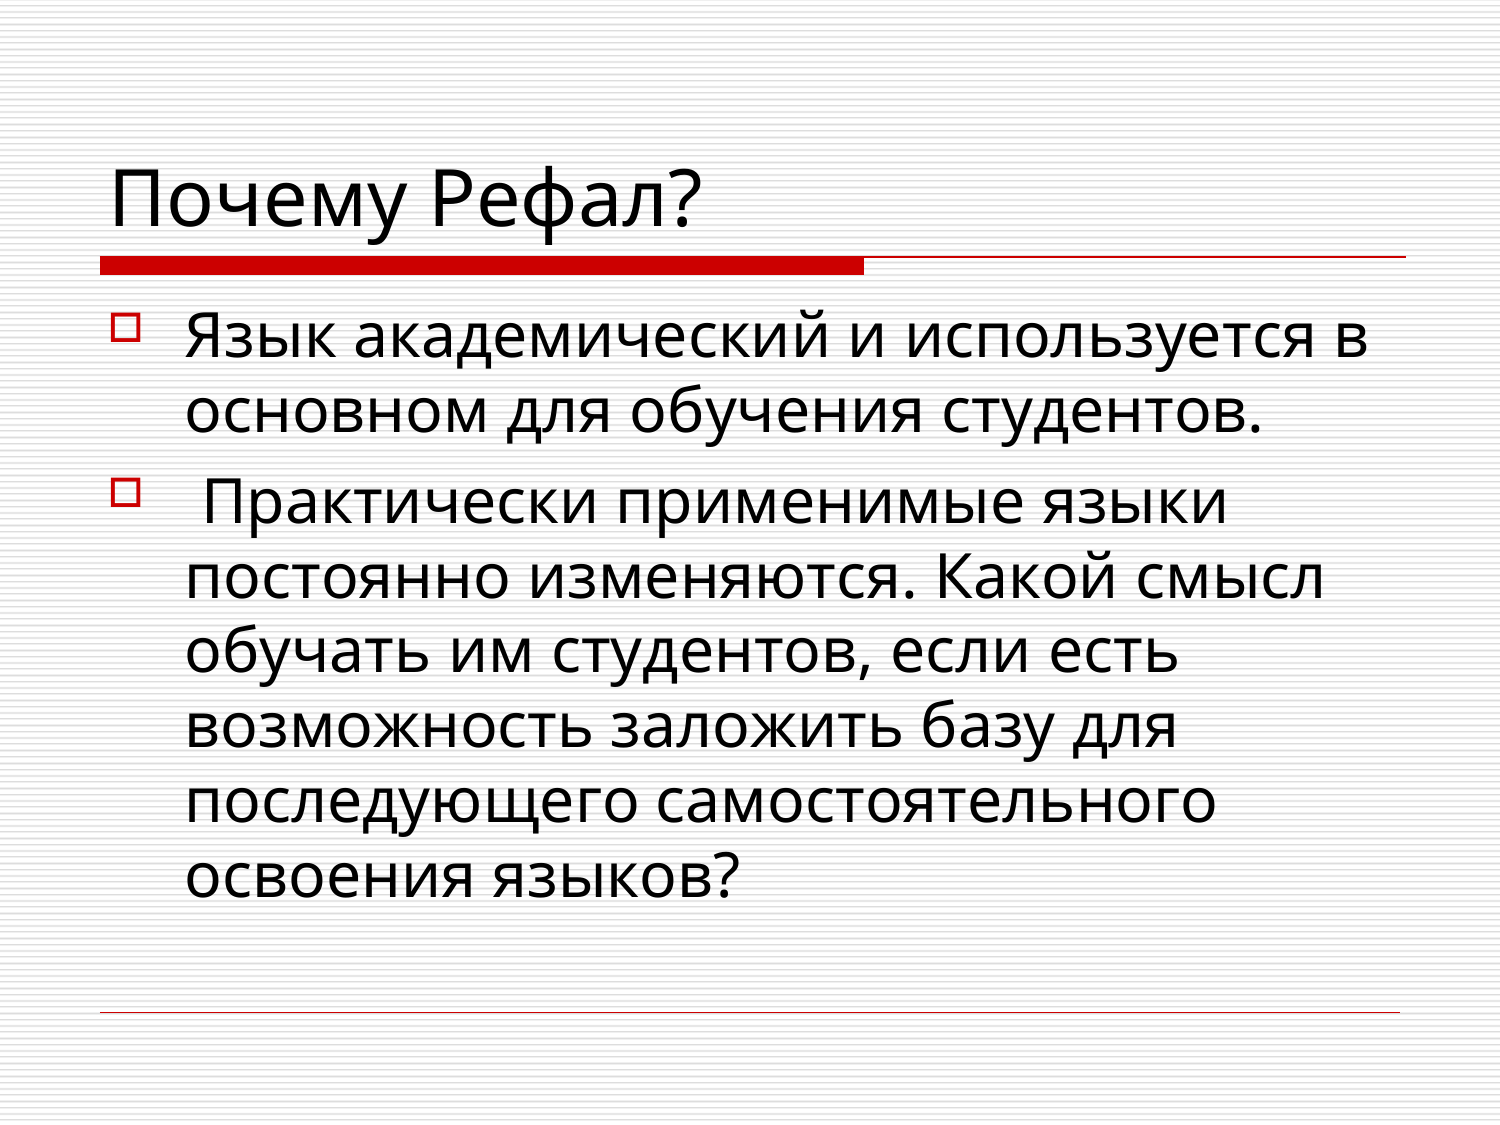

# Почему Рефал?
Язык академический и используется в основном для обучения студентов.
 Практически применимые языки постоянно изменяются. Какой смысл обучать им студентов, если есть возможность заложить базу для последующего самостоятельного освоения языков?